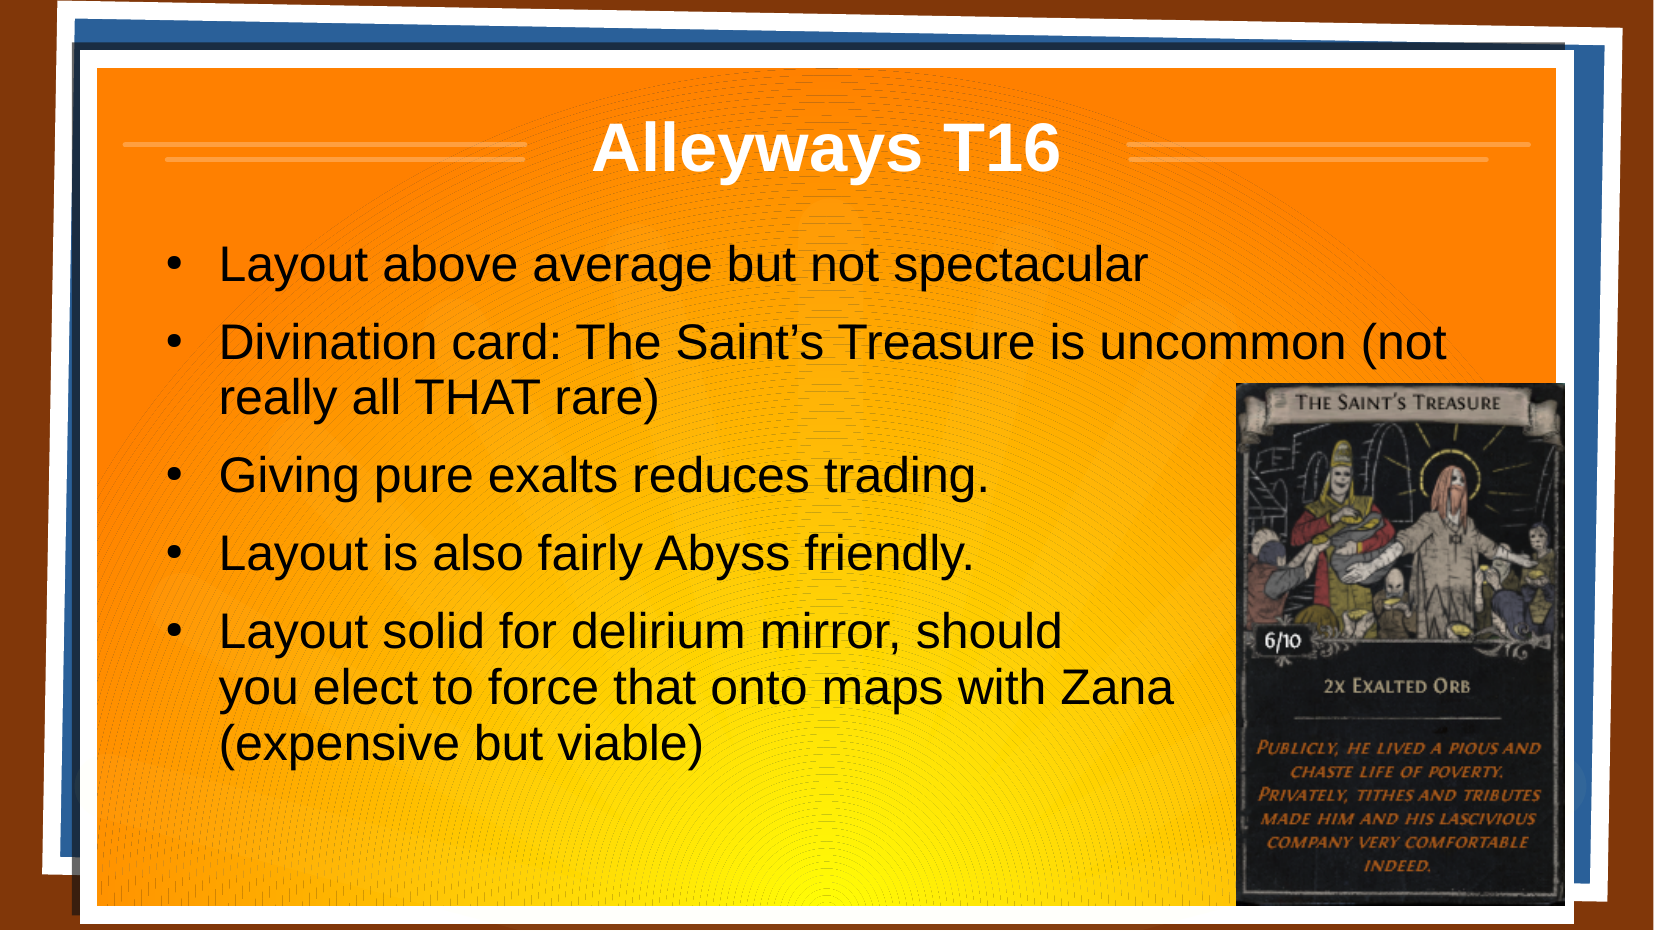

# Alleyways T16
Layout above average but not spectacular
Divination card: The Saint’s Treasure is uncommon (not really all THAT rare)
Giving pure exalts reduces trading.
Layout is also fairly Abyss friendly.
Layout solid for delirium mirror, should you elect to force that onto maps with Zana (expensive but viable)
6